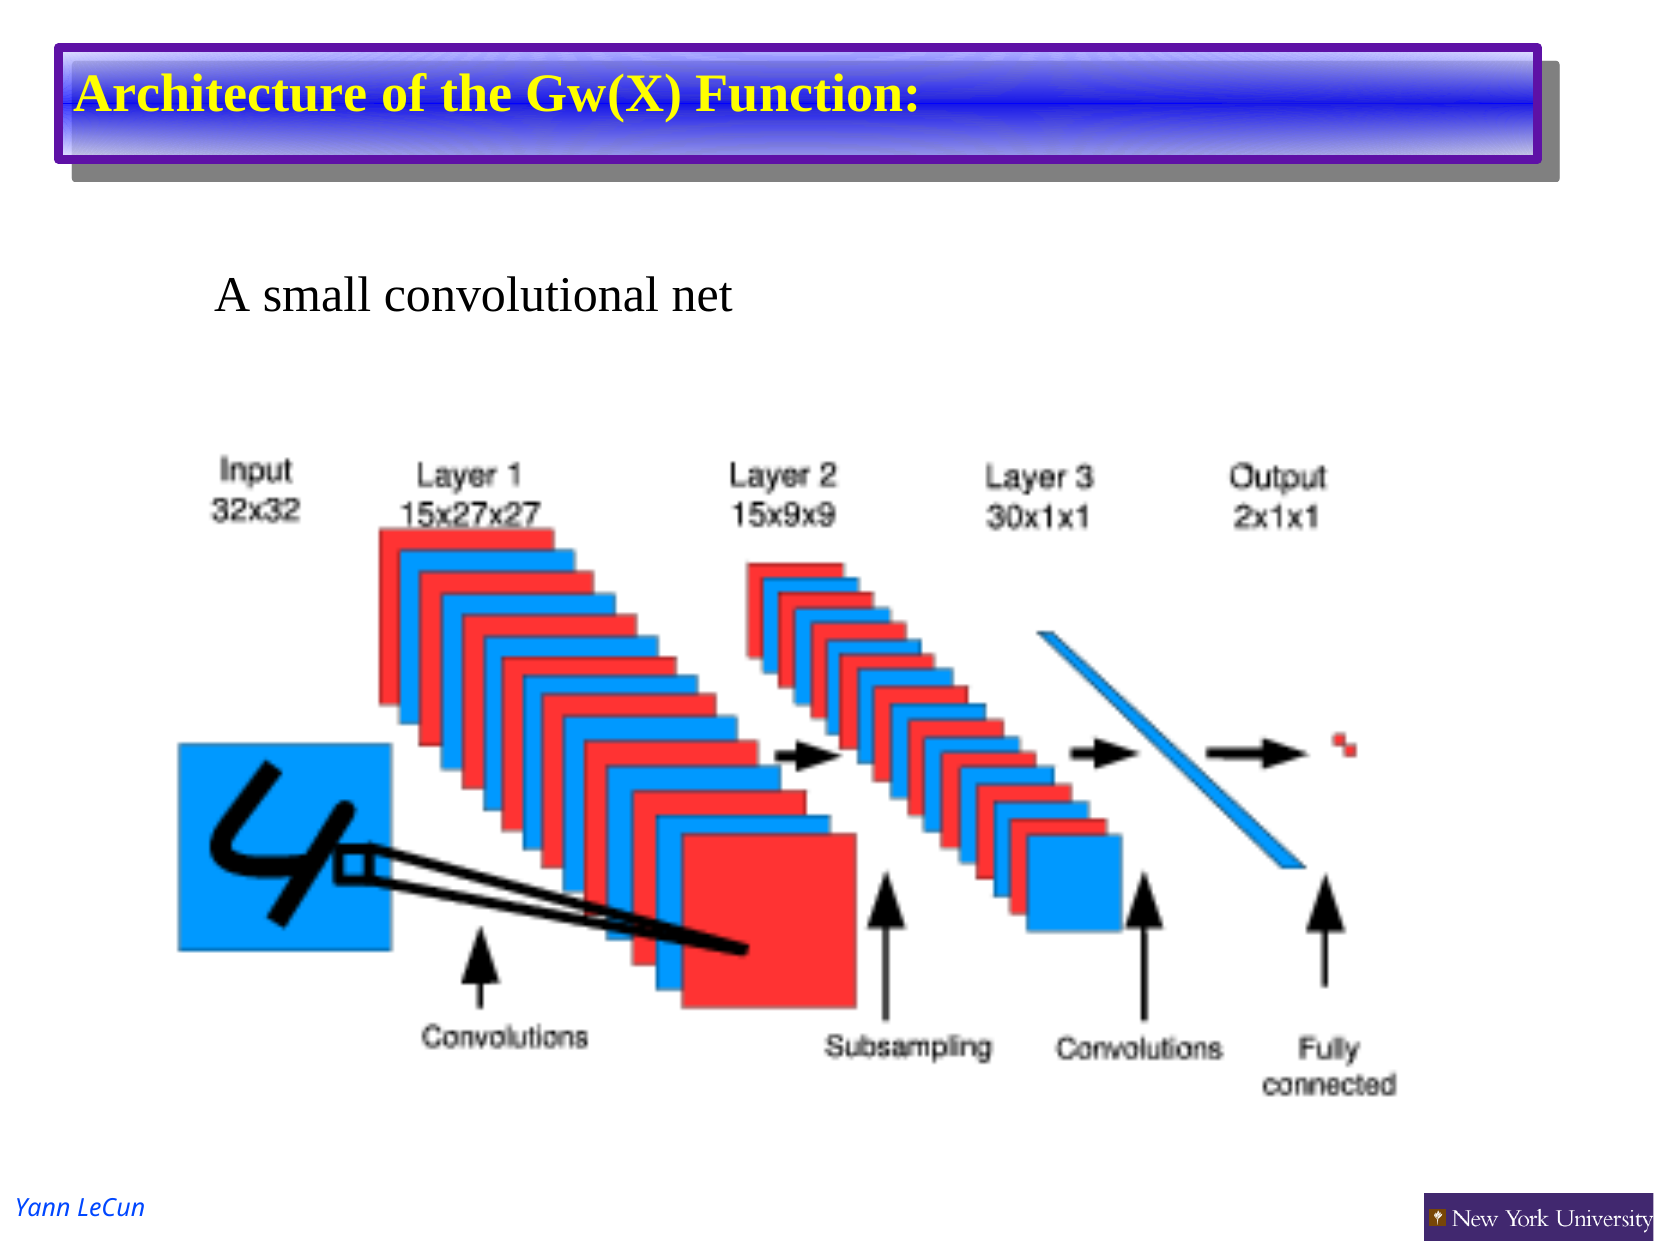

Architecture of the Gw(X) Function:
A small convolutional net